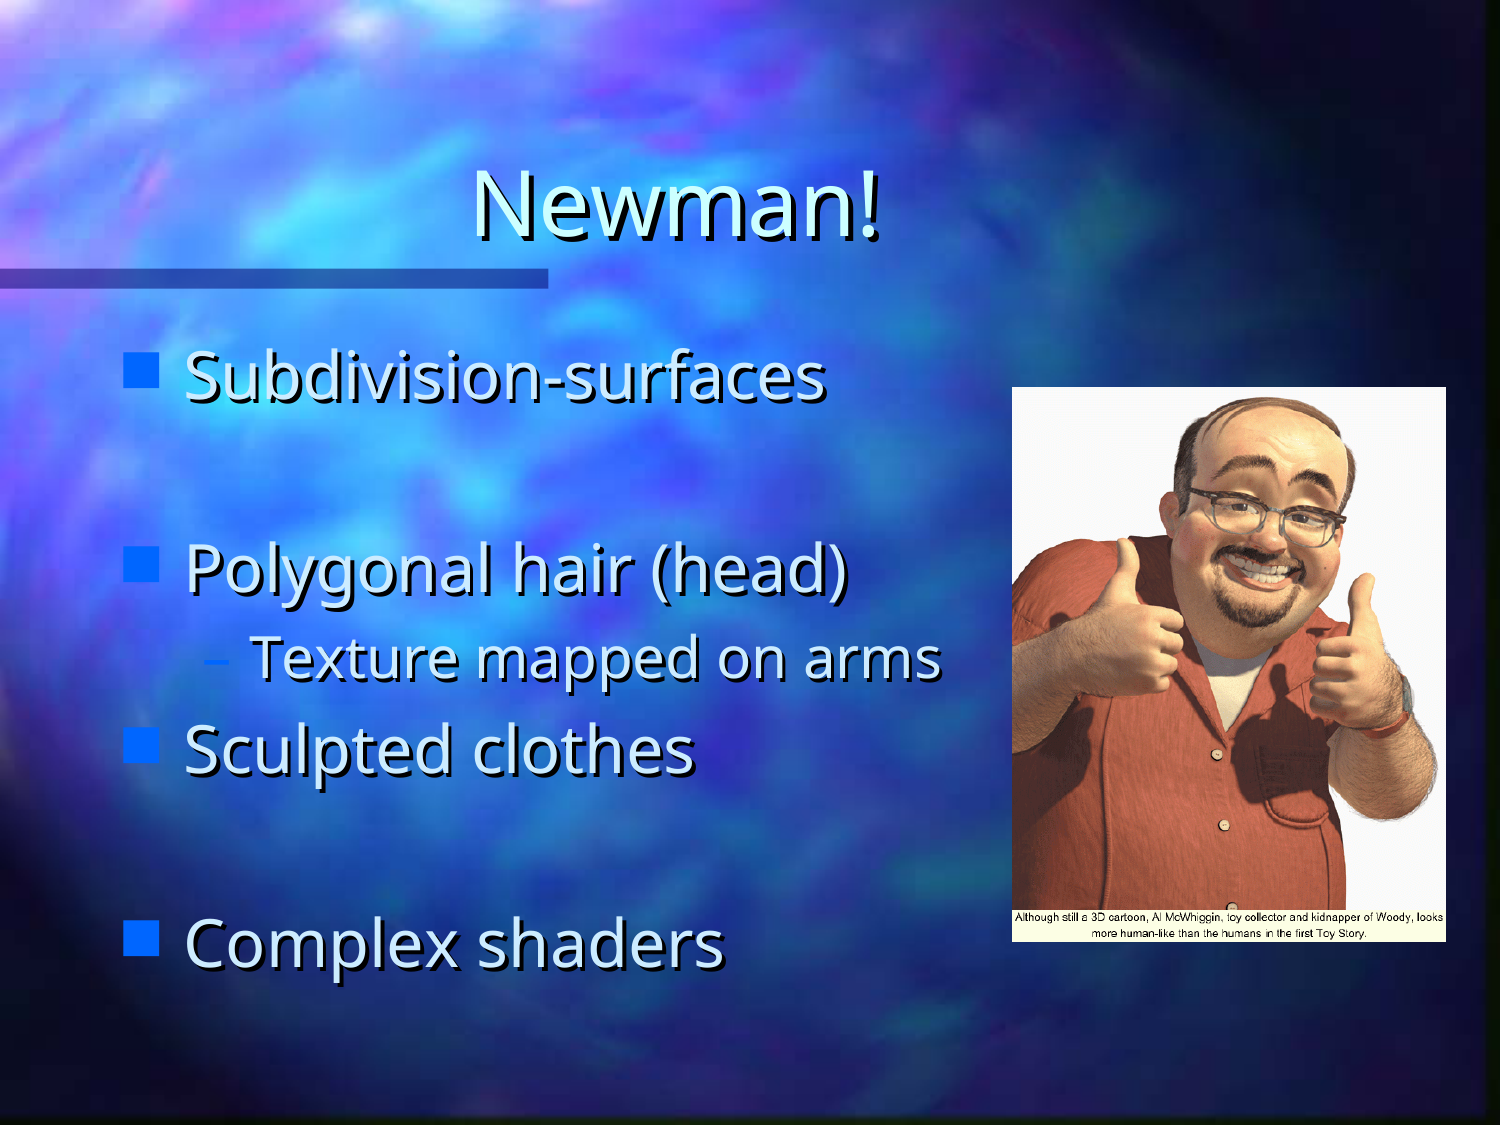

# Newman!
Subdivision-surfaces
Polygonal hair (head)
Texture mapped on arms
Sculpted clothes
Complex shaders